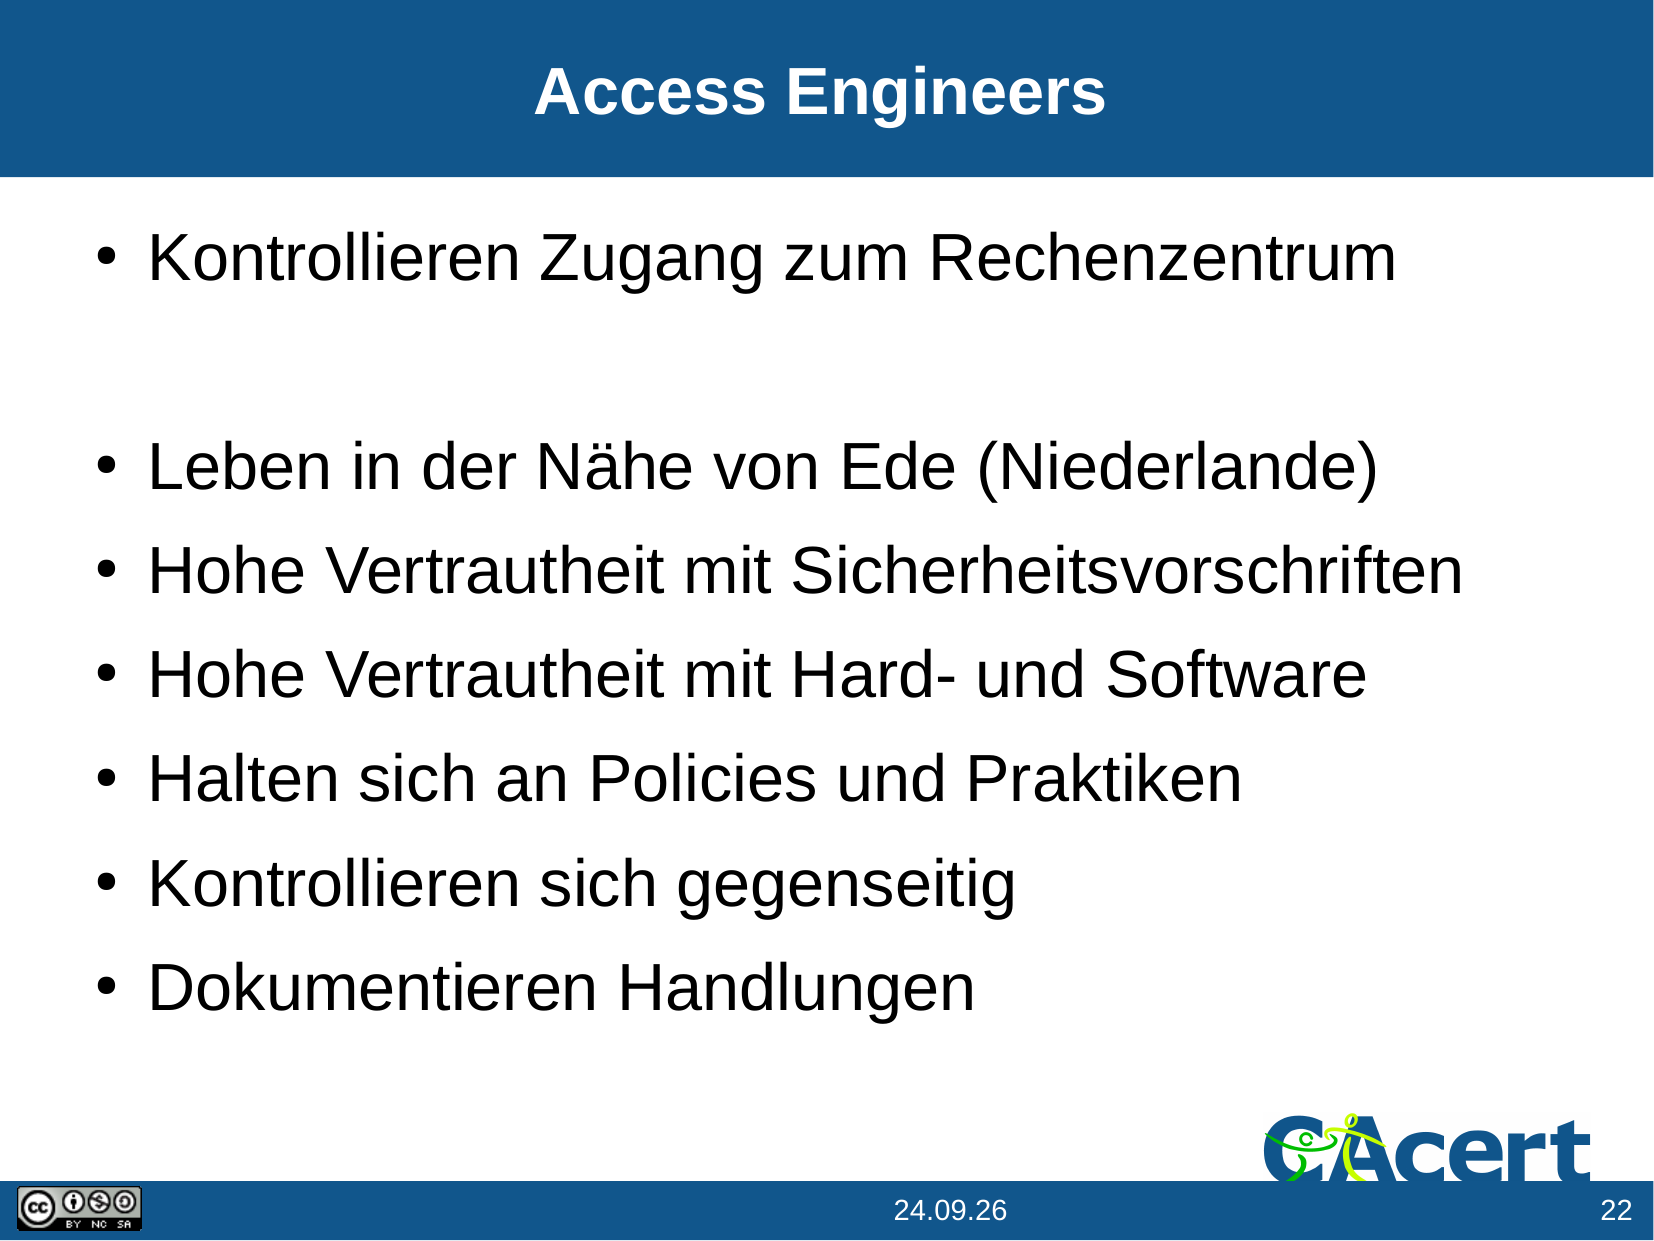

# Access Engineers
Kontrollieren Zugang zum Rechenzentrum
Leben in der Nähe von Ede (Niederlande)
Hohe Vertrautheit mit Sicherheitsvorschriften
Hohe Vertrautheit mit Hard- und Software
Halten sich an Policies und Praktiken
Kontrollieren sich gegenseitig
Dokumentieren Handlungen